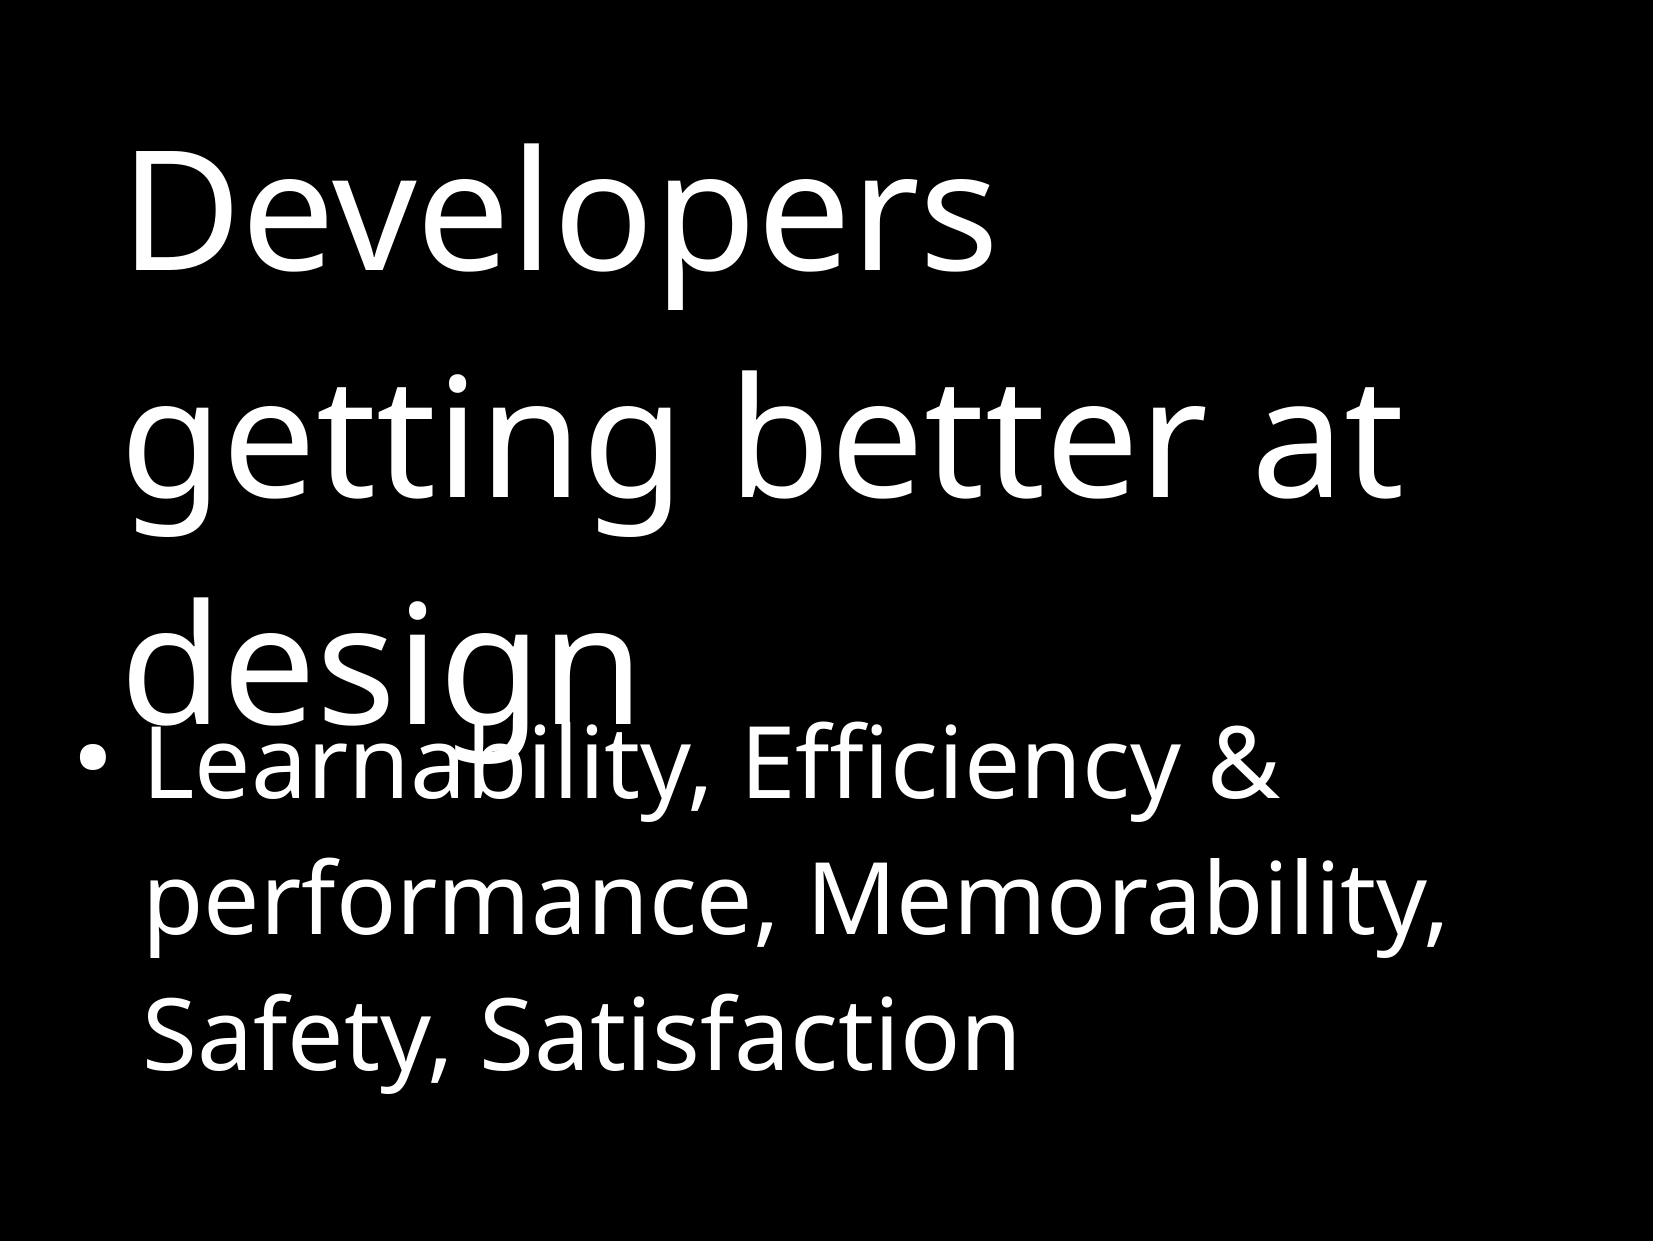

# Developers getting better at design
Learnability, Efficiency & performance, Memorability, Safety, Satisfaction